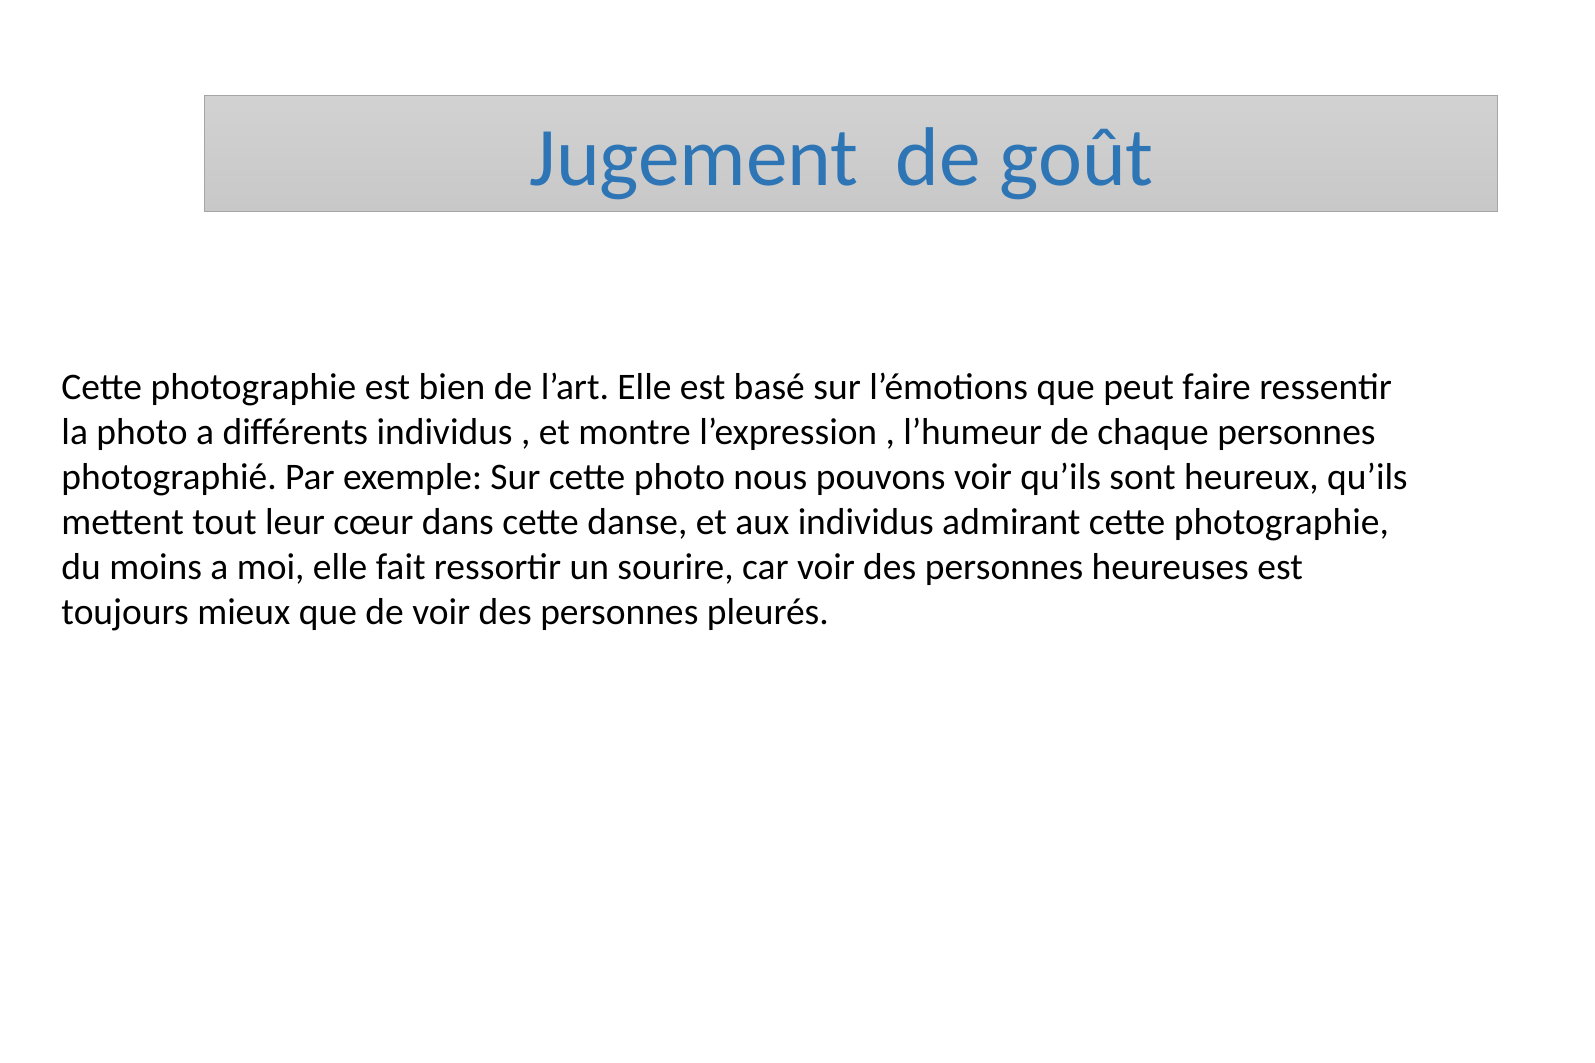

Jugement de goût
Cette photographie est bien de l’art. Elle est basé sur l’émotions que peut faire ressentir la photo a différents individus , et montre l’expression , l’humeur de chaque personnes photographié. Par exemple: Sur cette photo nous pouvons voir qu’ils sont heureux, qu’ils mettent tout leur cœur dans cette danse, et aux individus admirant cette photographie, du moins a moi, elle fait ressortir un sourire, car voir des personnes heureuses est toujours mieux que de voir des personnes pleurés.